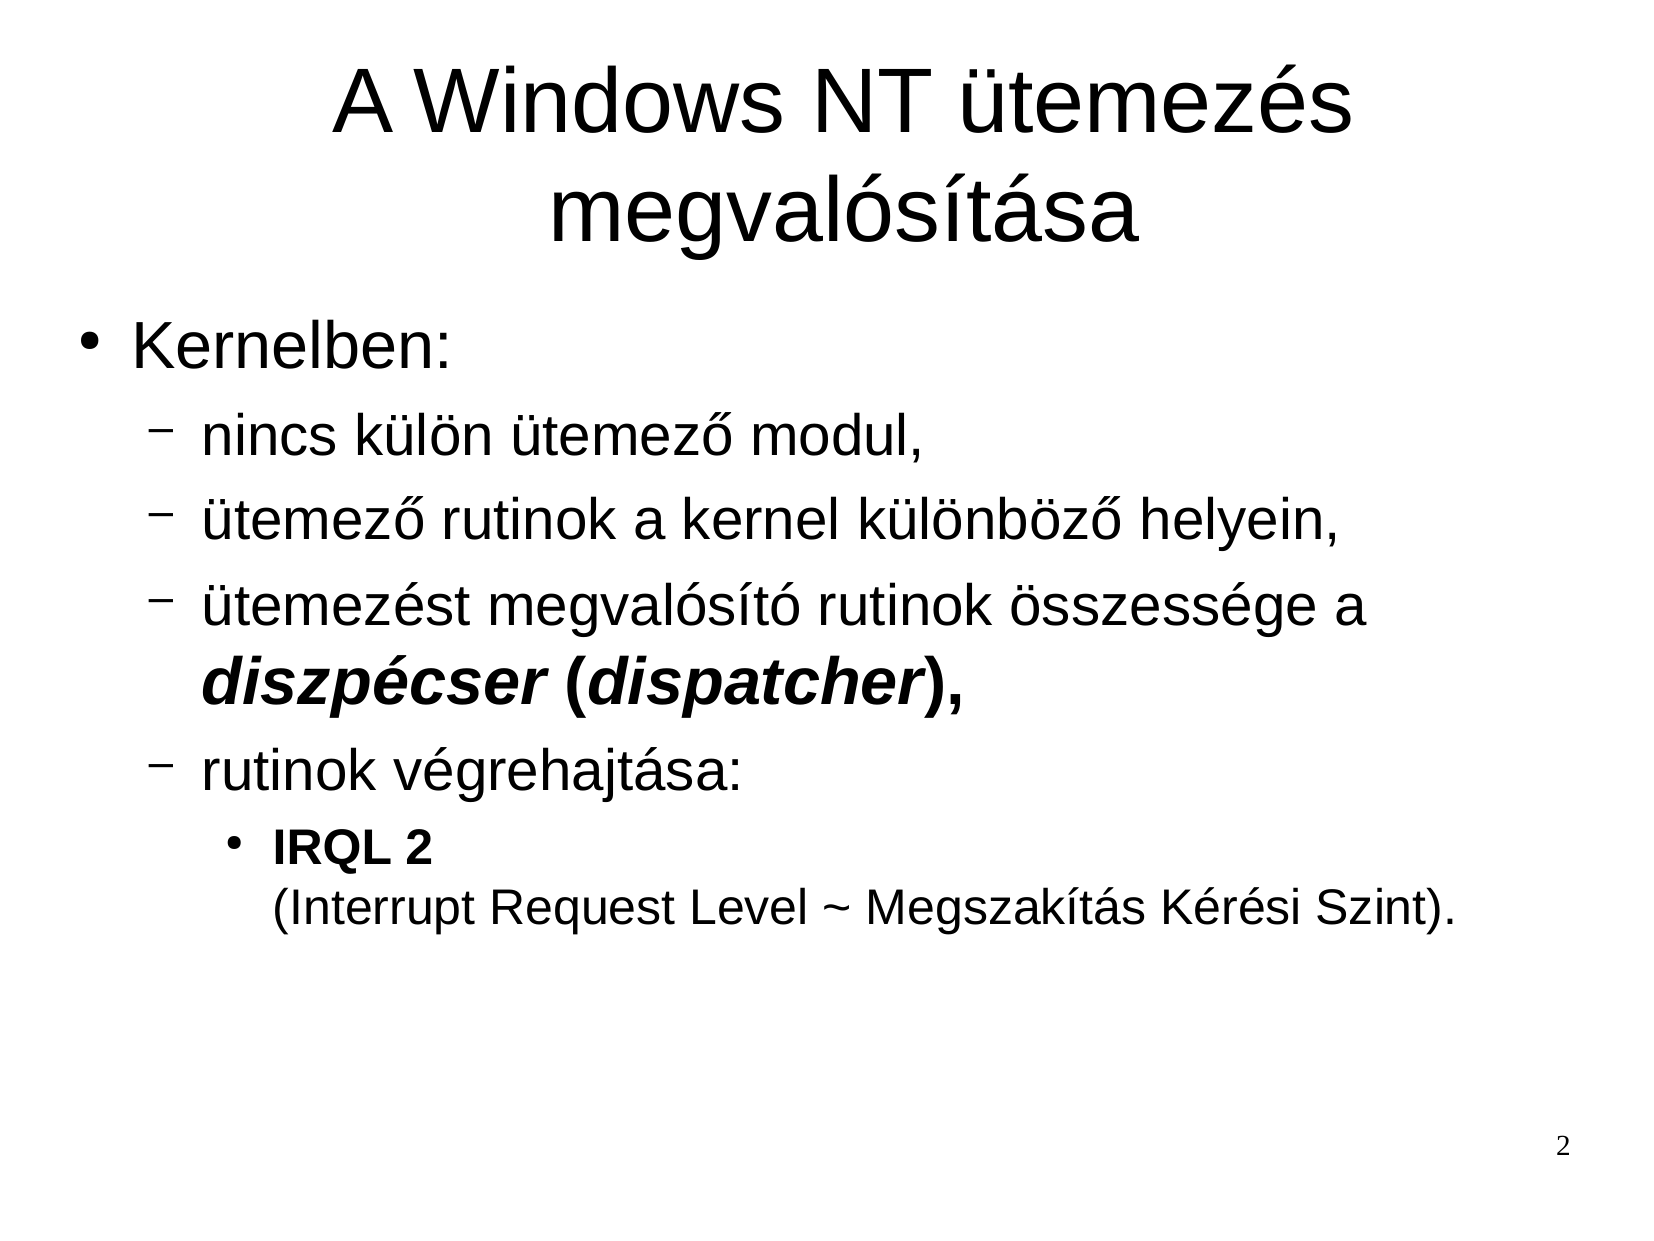

# A Windows NT ütemezés megvalósítása
Kernelben:
nincs külön ütemező modul,
ütemező rutinok a kernel különböző helyein,
ütemezést megvalósító rutinok összessége a diszpécser (dispatcher),
rutinok végrehajtása:
IRQL 2
(Interrupt Request Level ~ Megszakítás Kérési Szint).
2